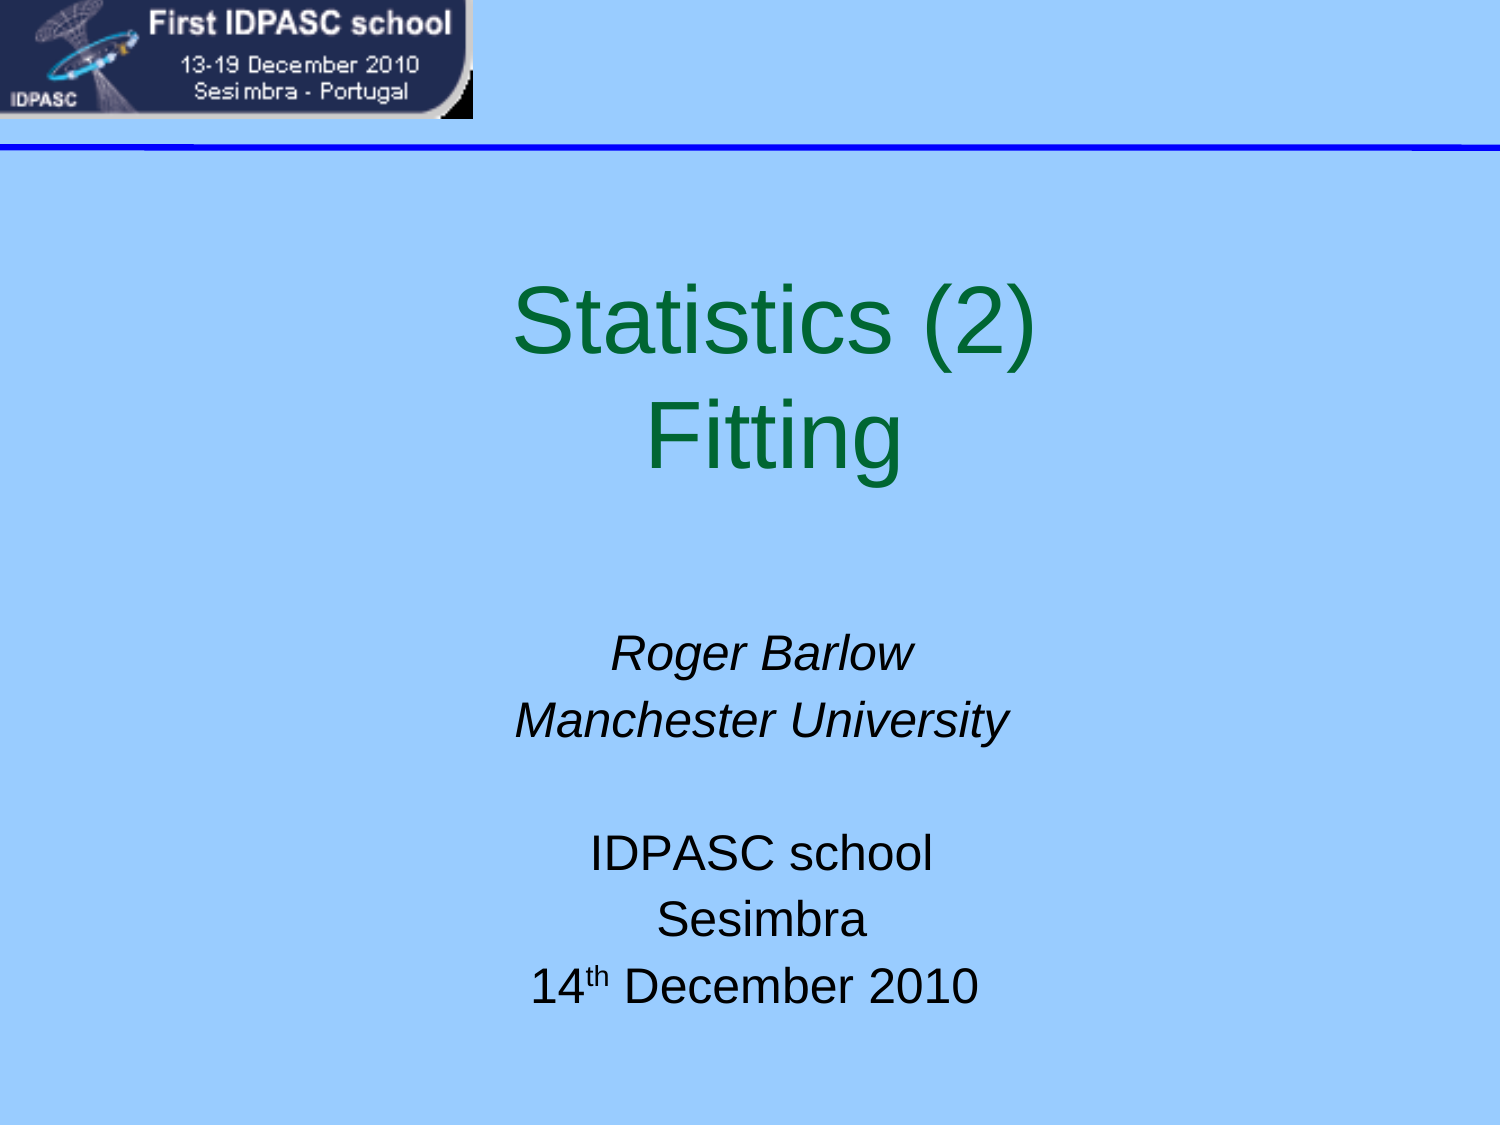

# Statistics (2) Fitting
Roger Barlow
Manchester University
IDPASC school
Sesimbra
14th December 2010